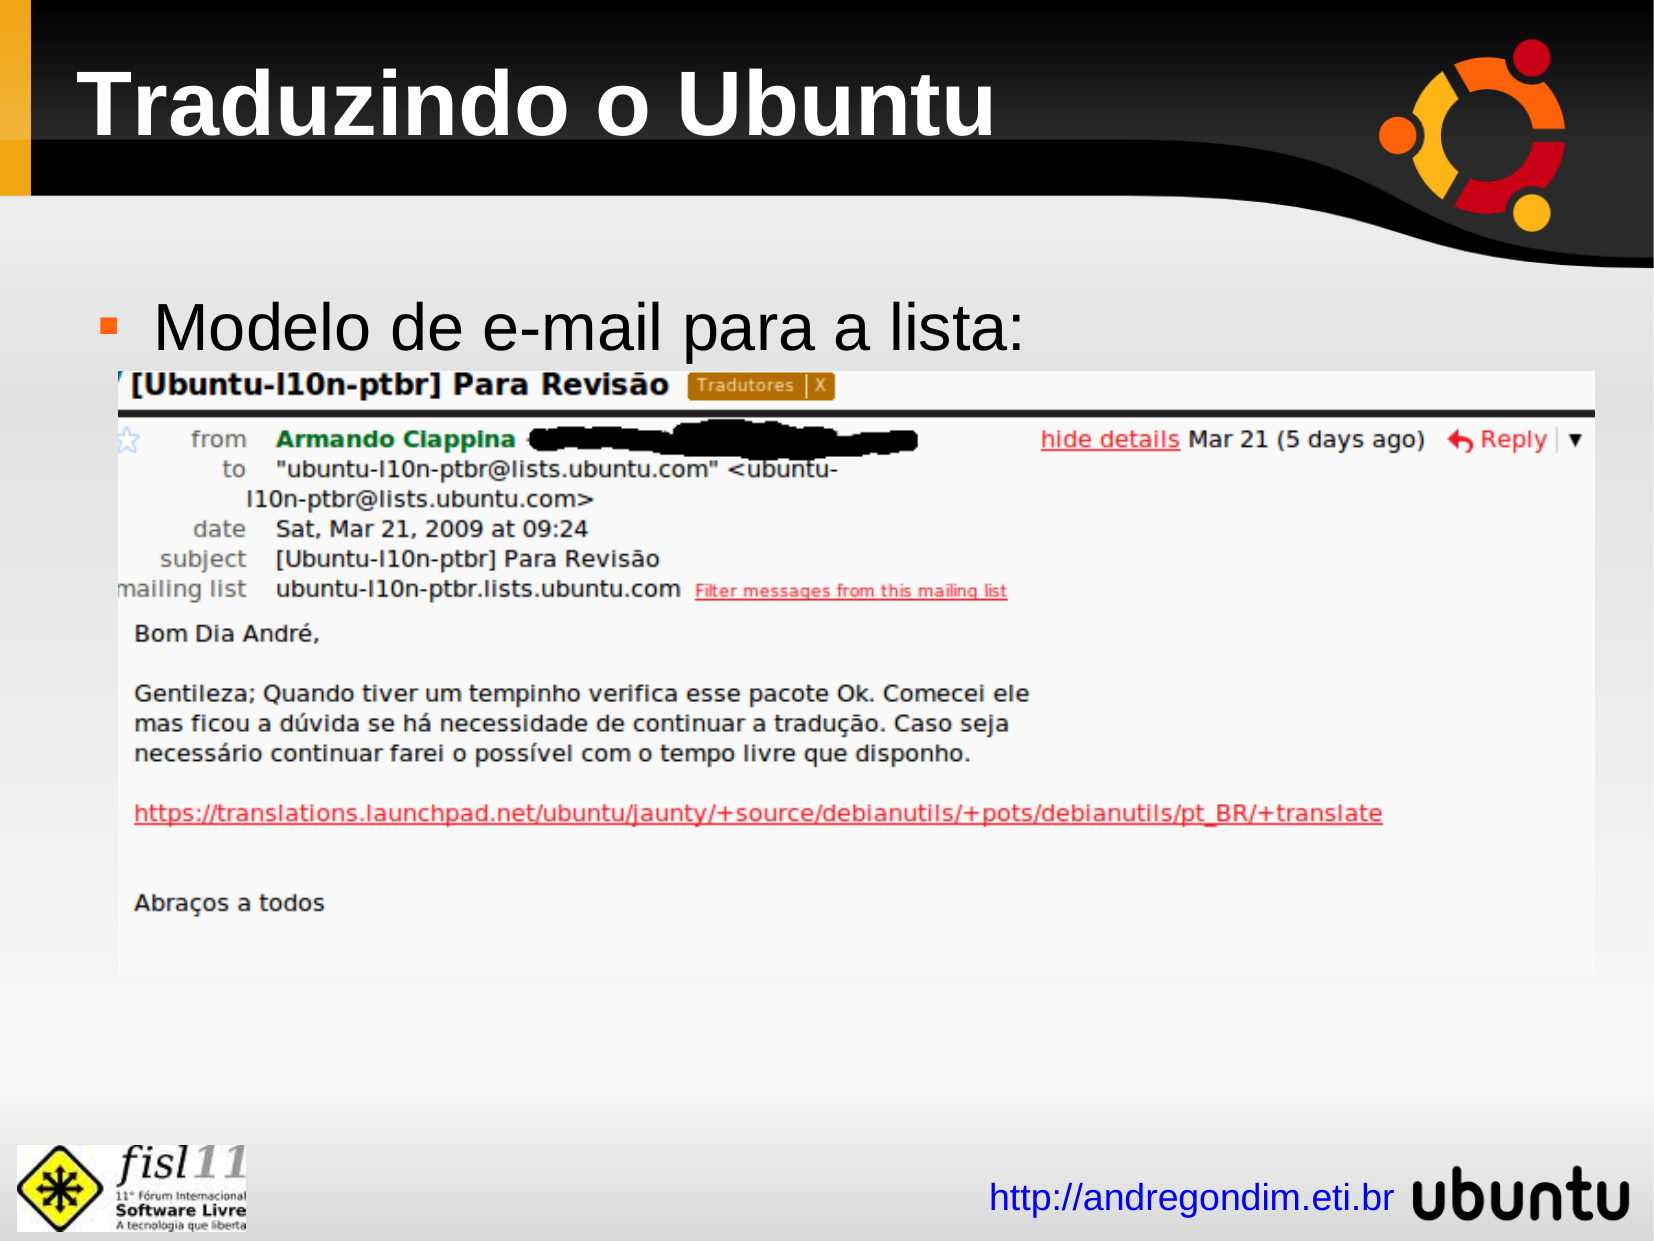

# Traduzindo o Ubuntu
Modelo de e-mail para a lista: